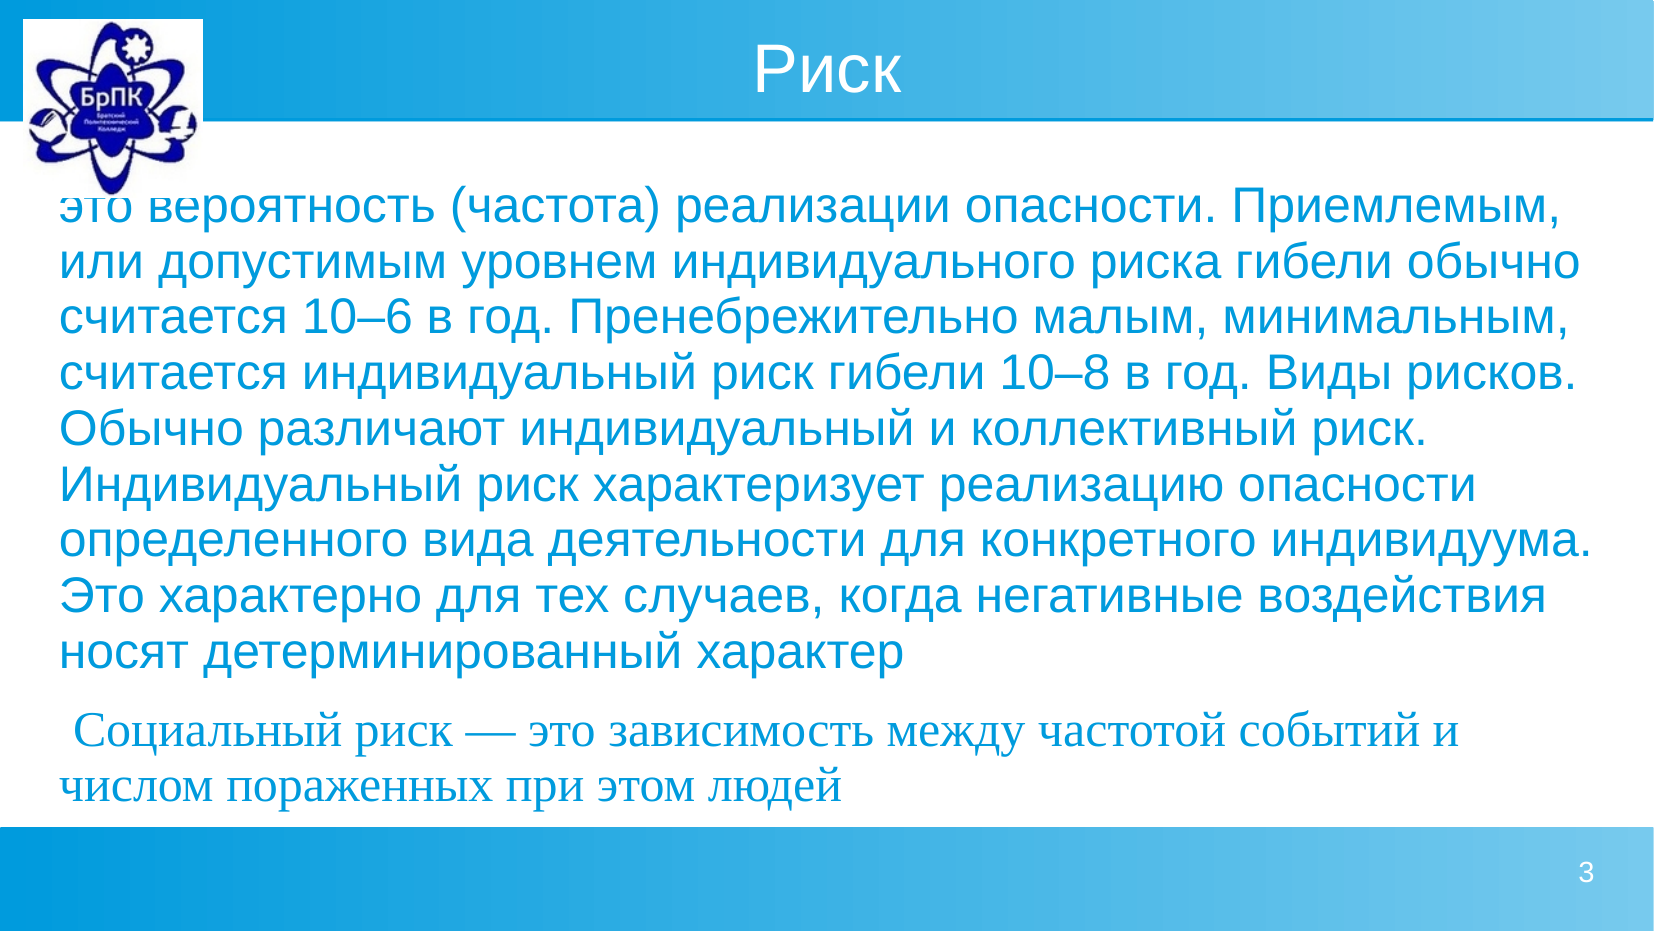

# Риск
это вероятность (частота) реализации опасности. Приемлемым, или допустимым уровнем индивидуального риска гибели обычно считается 10–6 в год. Пренебрежительно малым, минимальным, считается индивидуальный риск гибели 10–8 в год. Виды рисков. Обычно различают индивидуальный и коллективный риск. Индивидуальный риск характеризует реализацию опасности определенного вида деятельности для конкретного индивидуума. Это характерно для тех случаев, когда негативные воздействия носят детерминированный характер
 Социальный риск — это зависимость между частотой событий и числом пораженных при этом людей
3